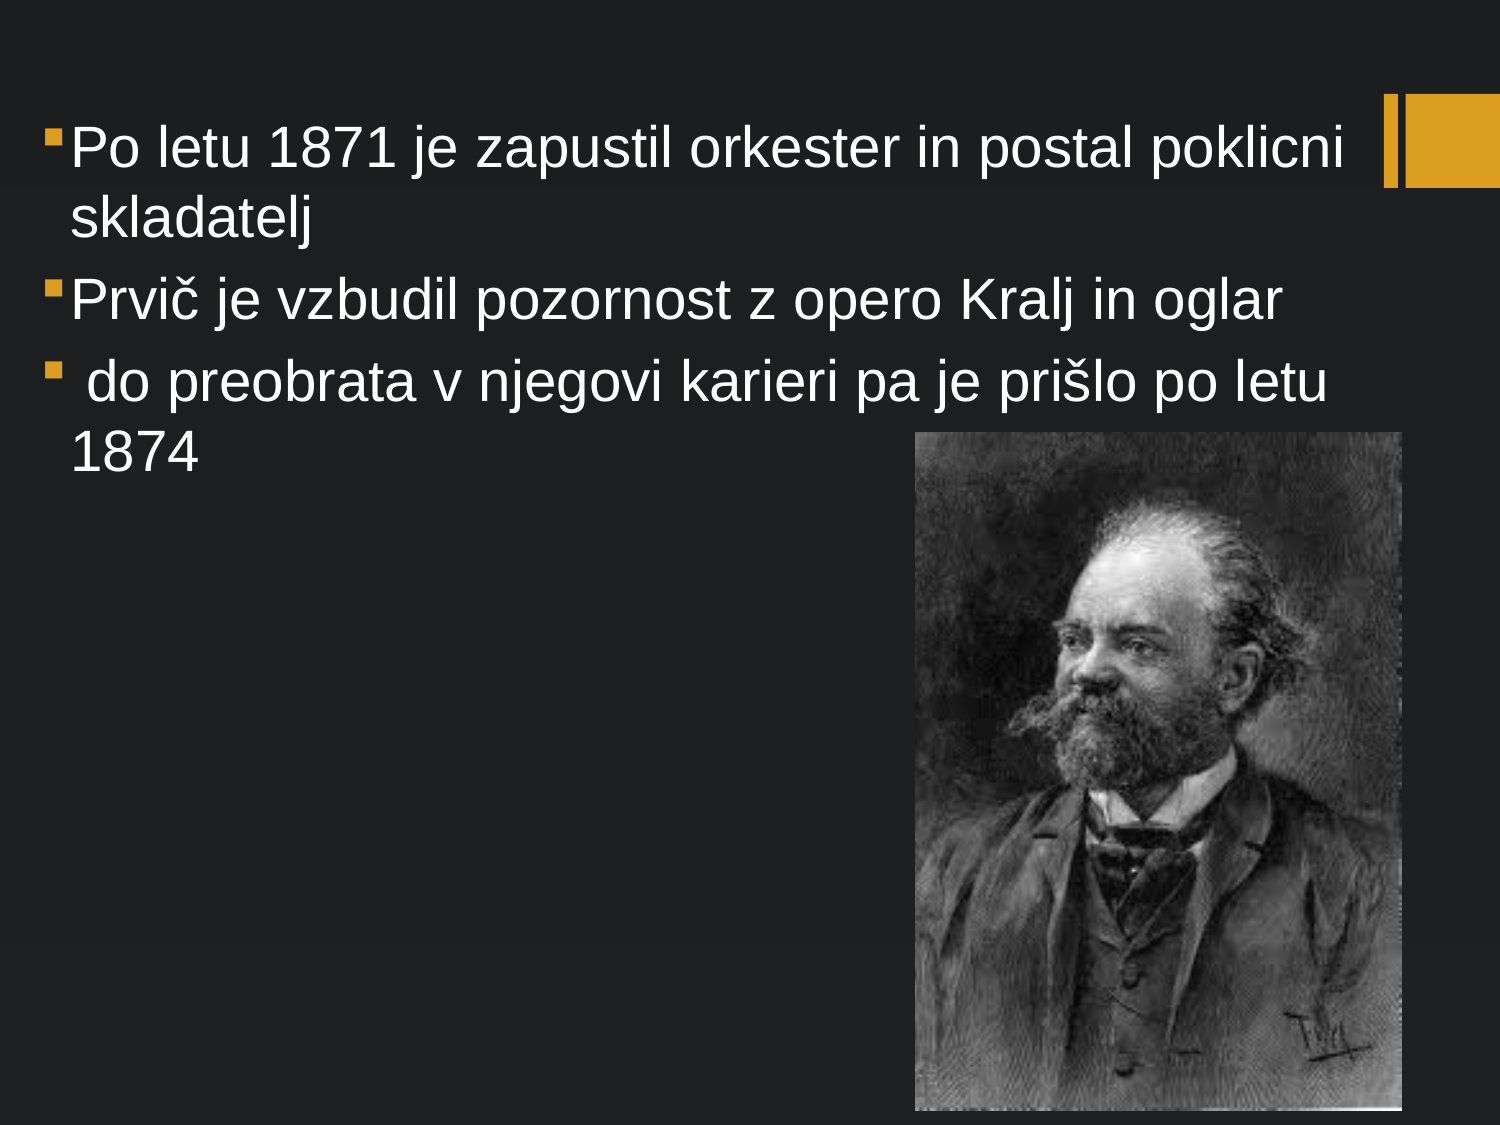

# Po letu 1871 je zapustil orkester in postal poklicni skladatelj
Prvič je vzbudil pozornost z opero Kralj in oglar
 do preobrata v njegovi karieri pa je prišlo po letu 1874